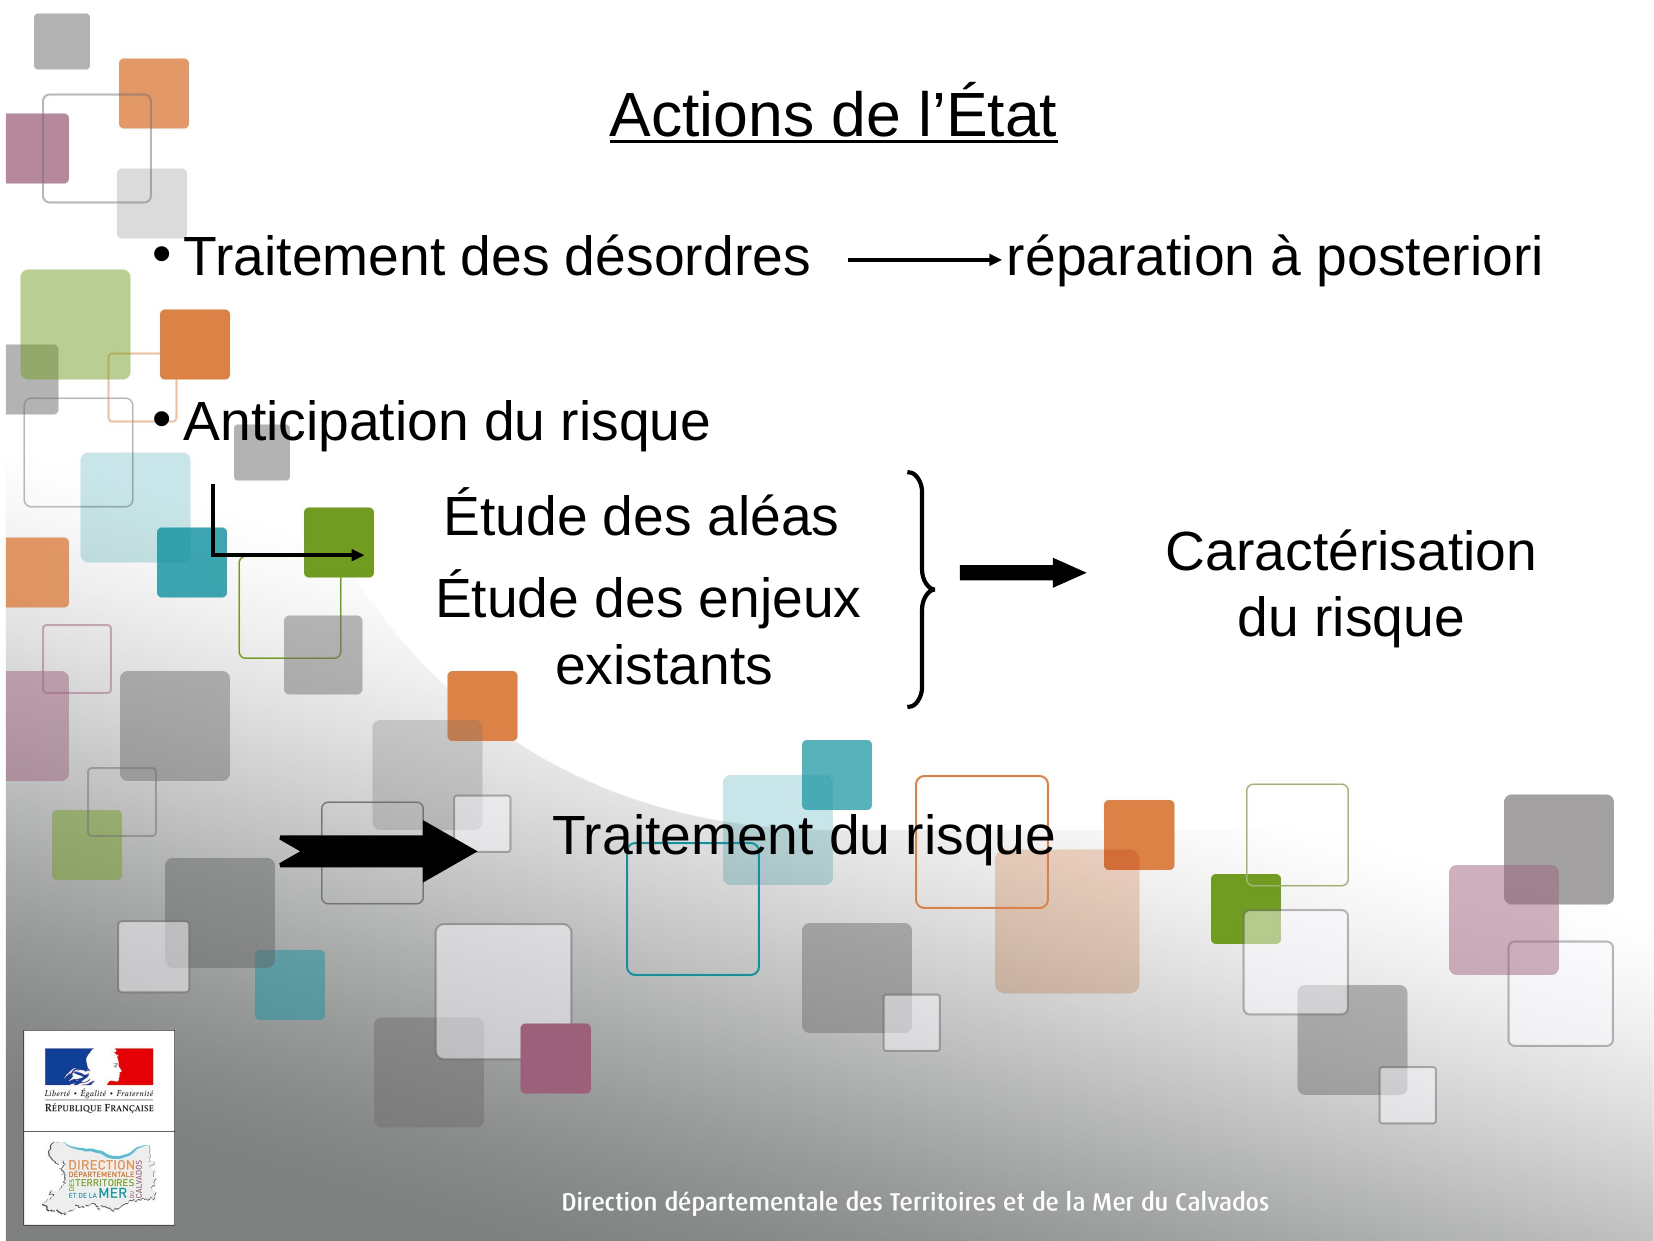

#
Actions de l’État
Traitement des désordres
réparation à posteriori
Anticipation du risque
Étude des aléas
Caractérisation du risque
Étude des enjeux existants
Traitement du risque